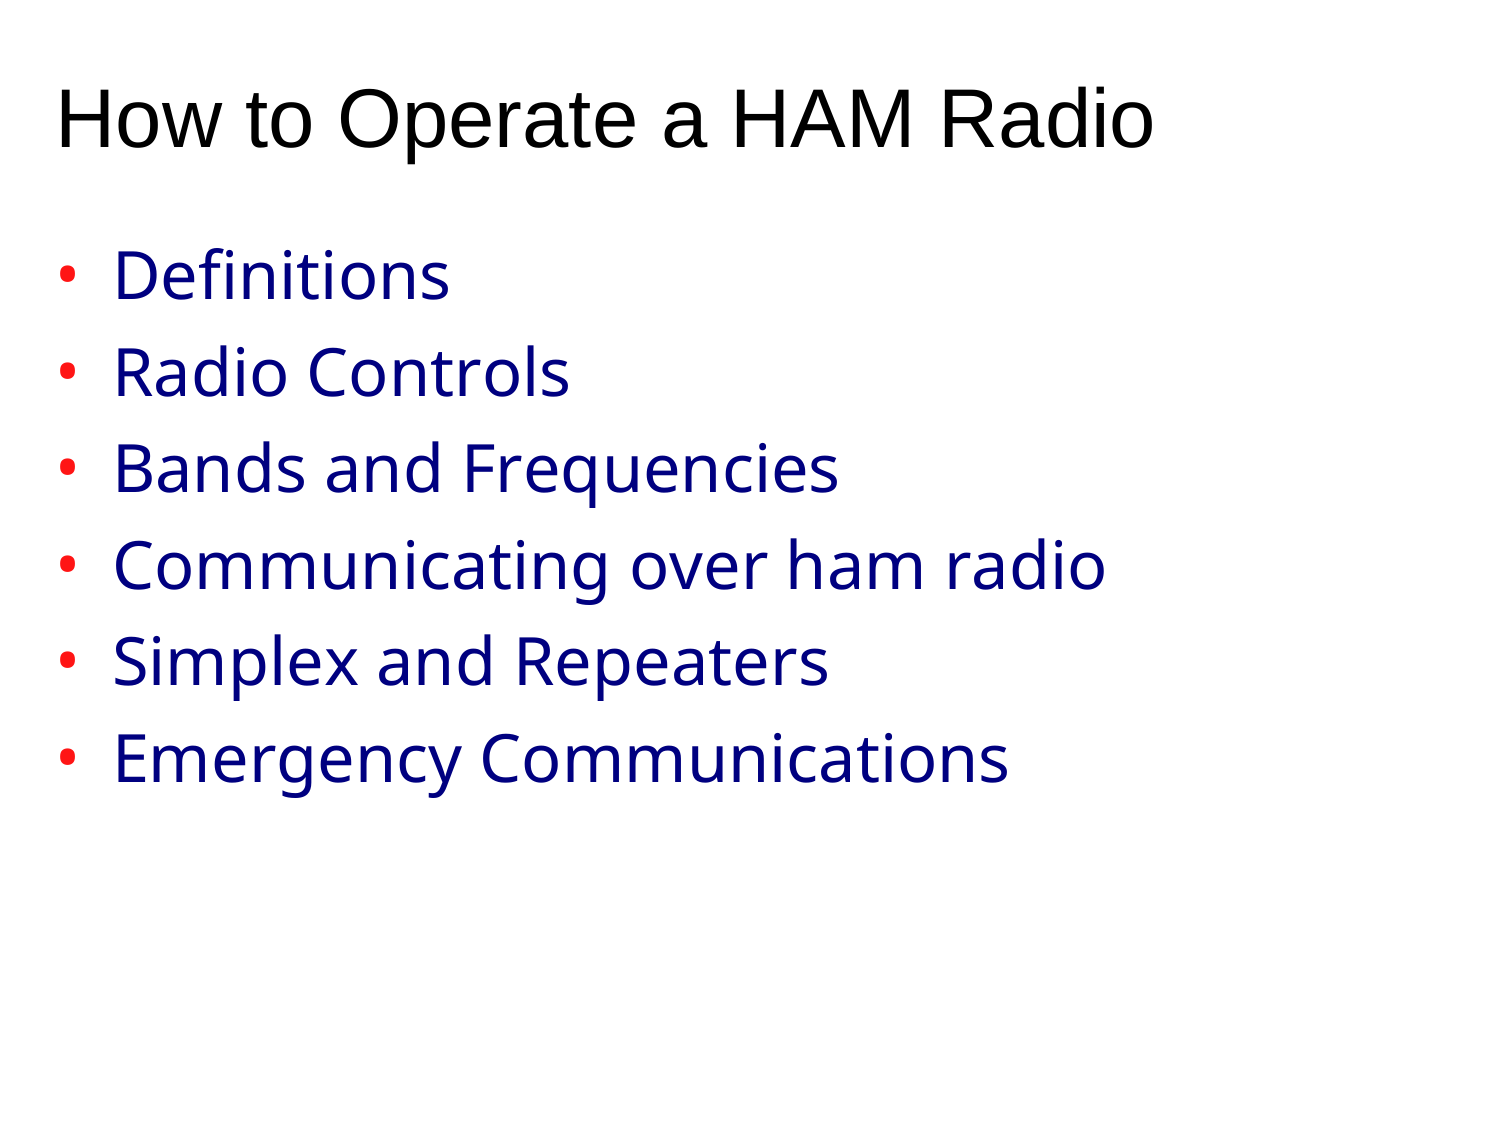

# How to Operate a HAM Radio
Definitions
Radio Controls
Bands and Frequencies
Communicating over ham radio
Simplex and Repeaters
Emergency Communications